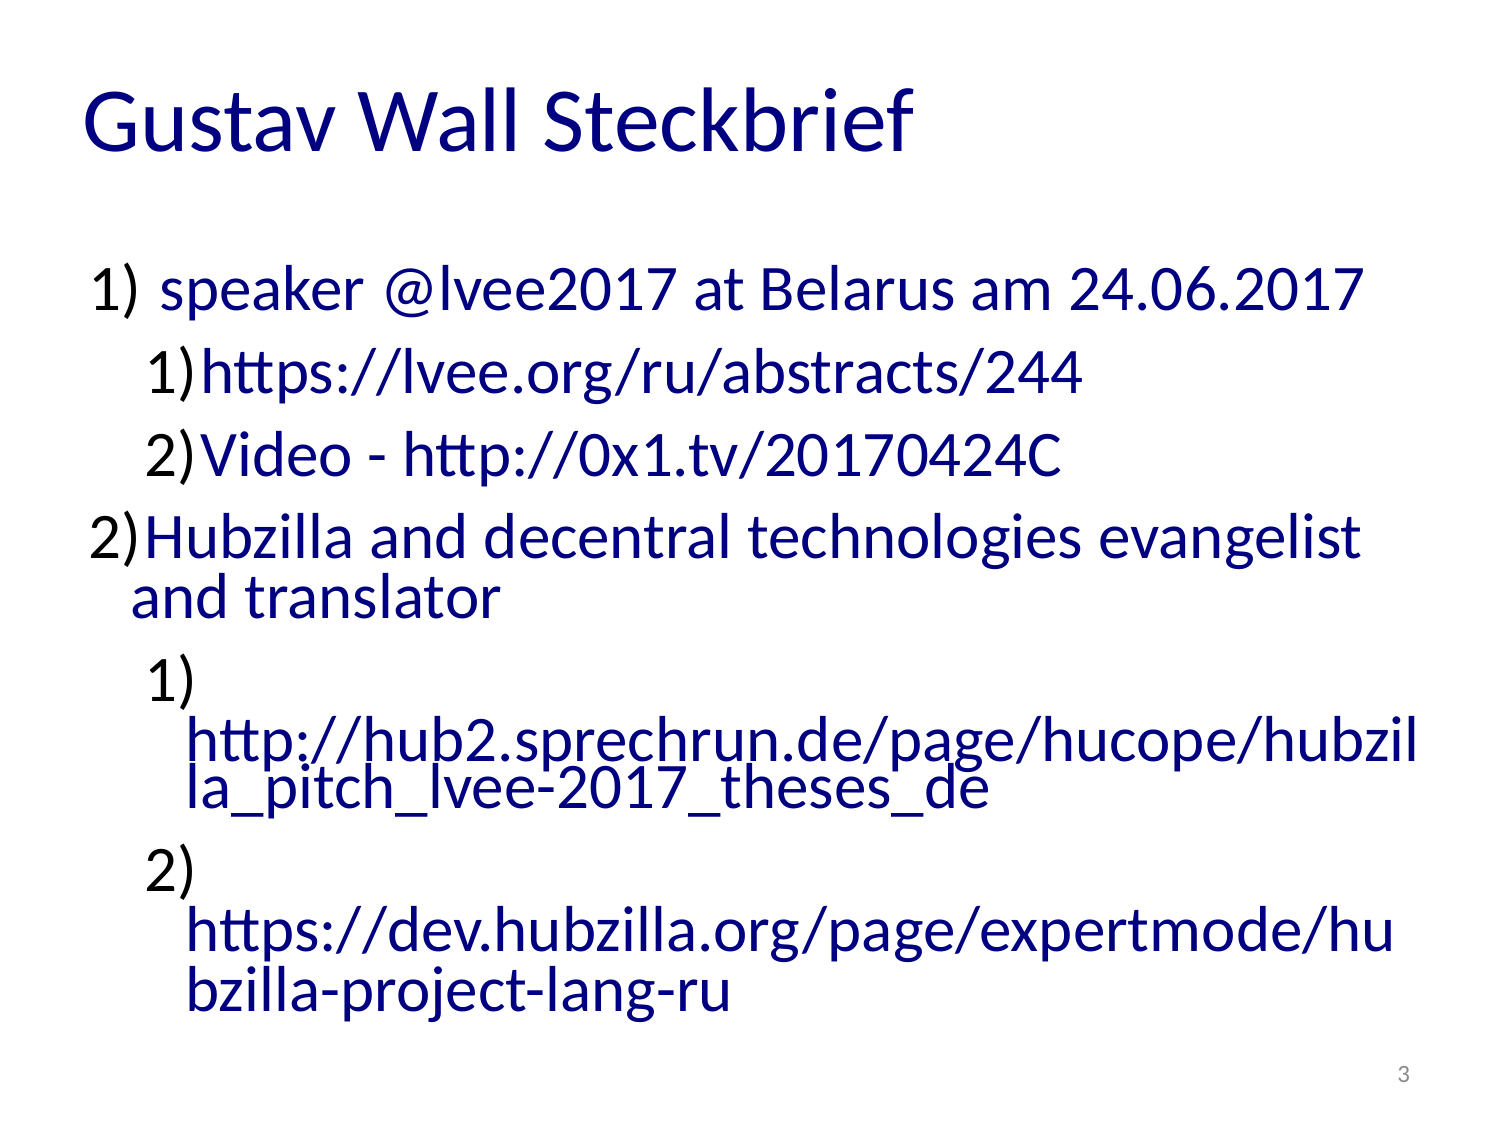

Gustav Wall Steckbrief
# speaker @lvee2017 at Belarus am 24.06.2017
 https://lvee.org/ru/abstracts/244
 Video - http://0x1.tv/20170424C
 Hubzilla and decentral technologies evangelist and translator
 http://hub2.sprechrun.de/page/hucope/hubzilla_pitch_lvee-2017_theses_de
 https://dev.hubzilla.org/page/expertmode/hubzilla-project-lang-ru
Gustav Wall
3